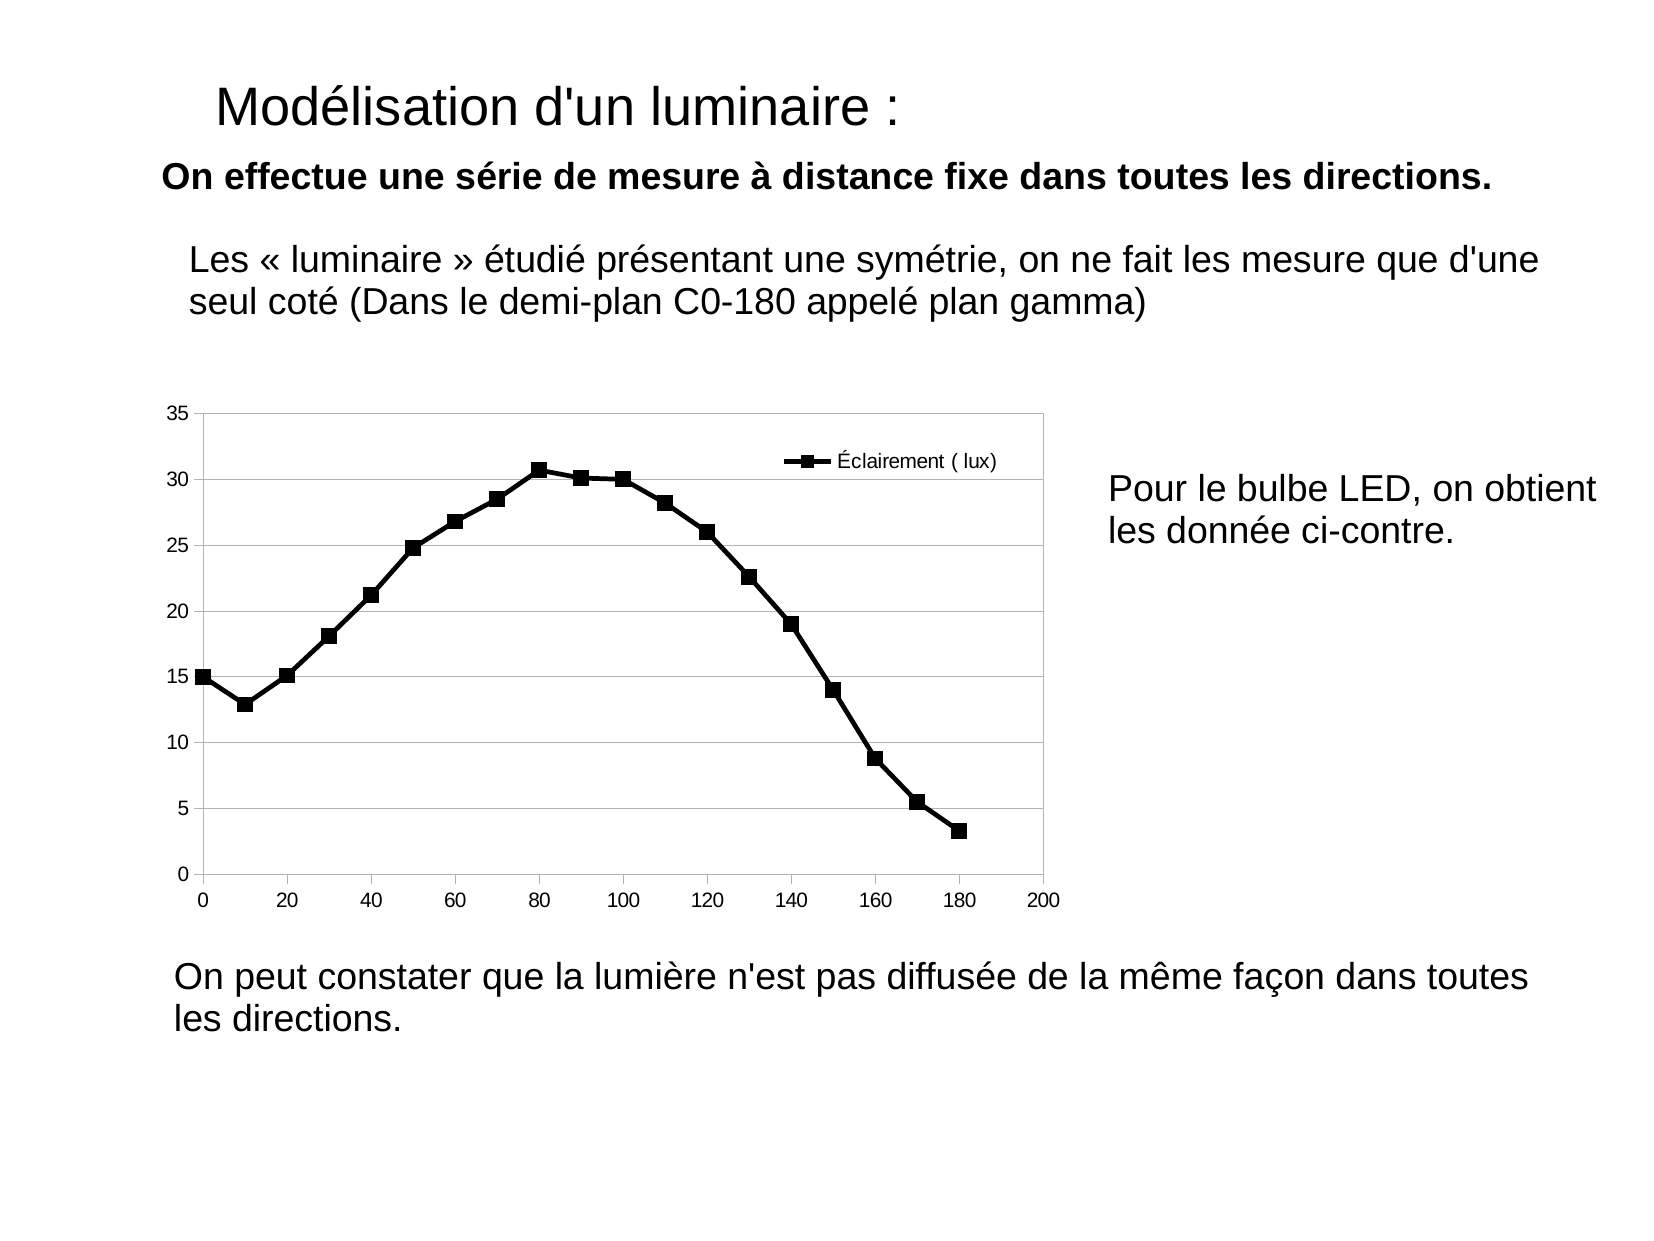

Modélisation d'un luminaire :
On effectue une série de mesure à distance fixe dans toutes les directions.
Les « luminaire » étudié présentant une symétrie, on ne fait les mesure que d'une seul coté (Dans le demi-plan C0-180 appelé plan gamma)
### Chart
| Category | Éclairement ( lux) |
|---|---|Pour le bulbe LED, on obtient les donnée ci-contre.
On peut constater que la lumière n'est pas diffusée de la même façon dans toutes les directions.